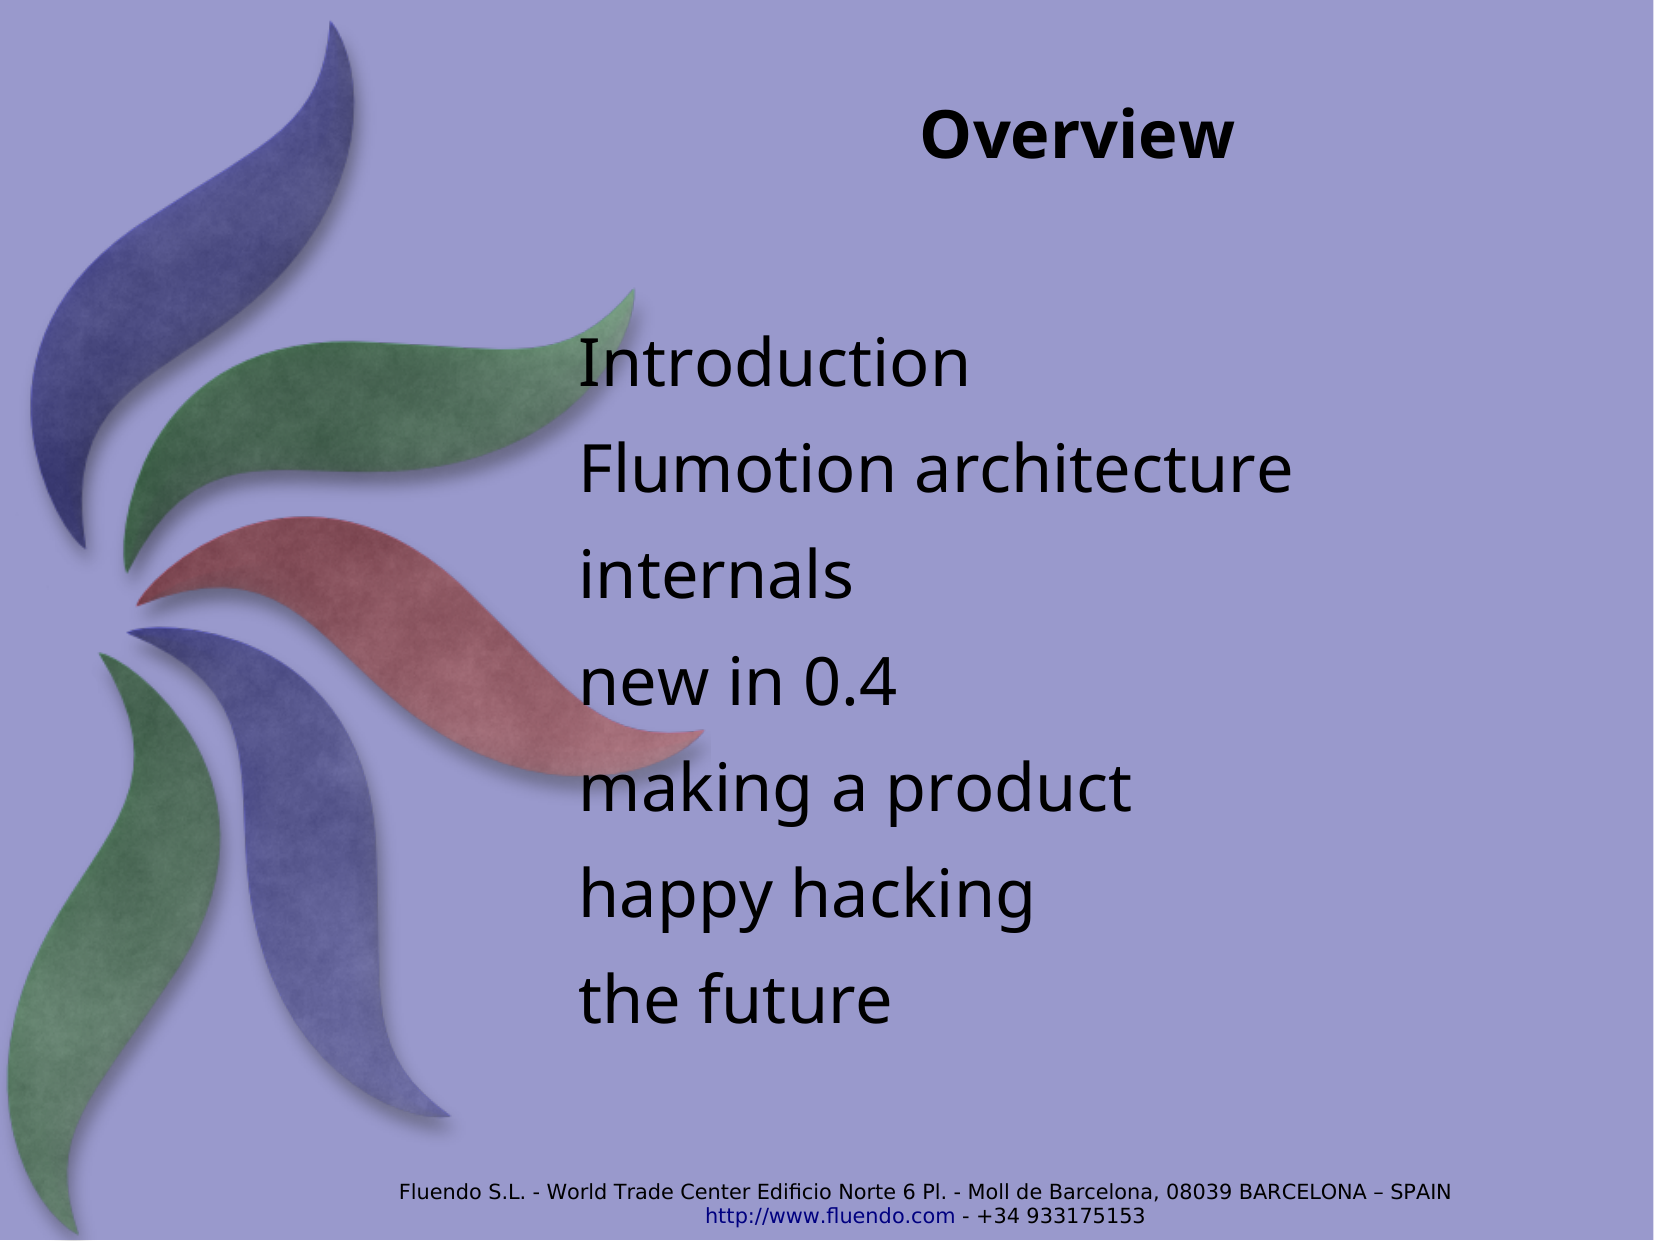

# Overview
Introduction
Flumotion architecture
internals
new in 0.4
making a product
happy hacking
the future